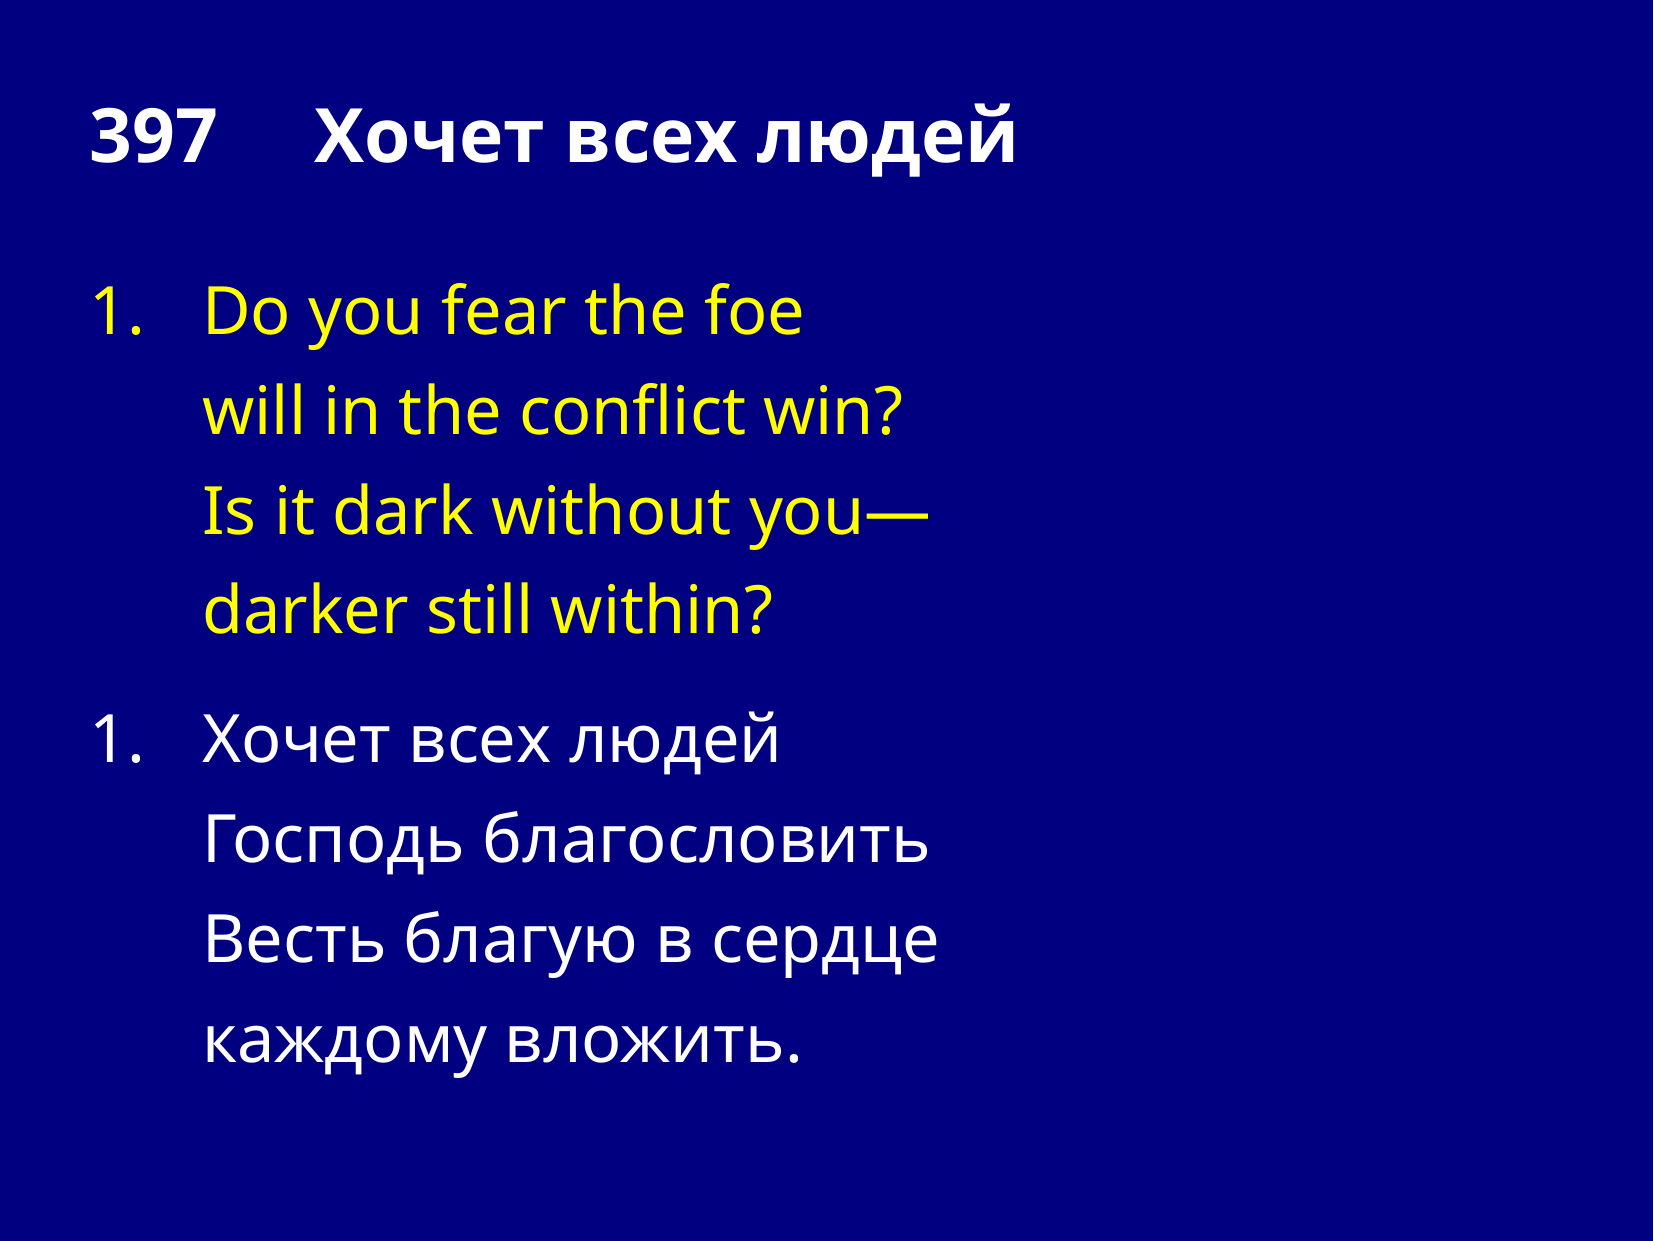

1.	Do you fear the foe
	will in the conflict win?
	Is it dark without you—
	darker still within?
397	Хочет всех людей
1.	Хочет всех людей
	Господь благословить
	Весть благую в сердце
	каждому вложить.